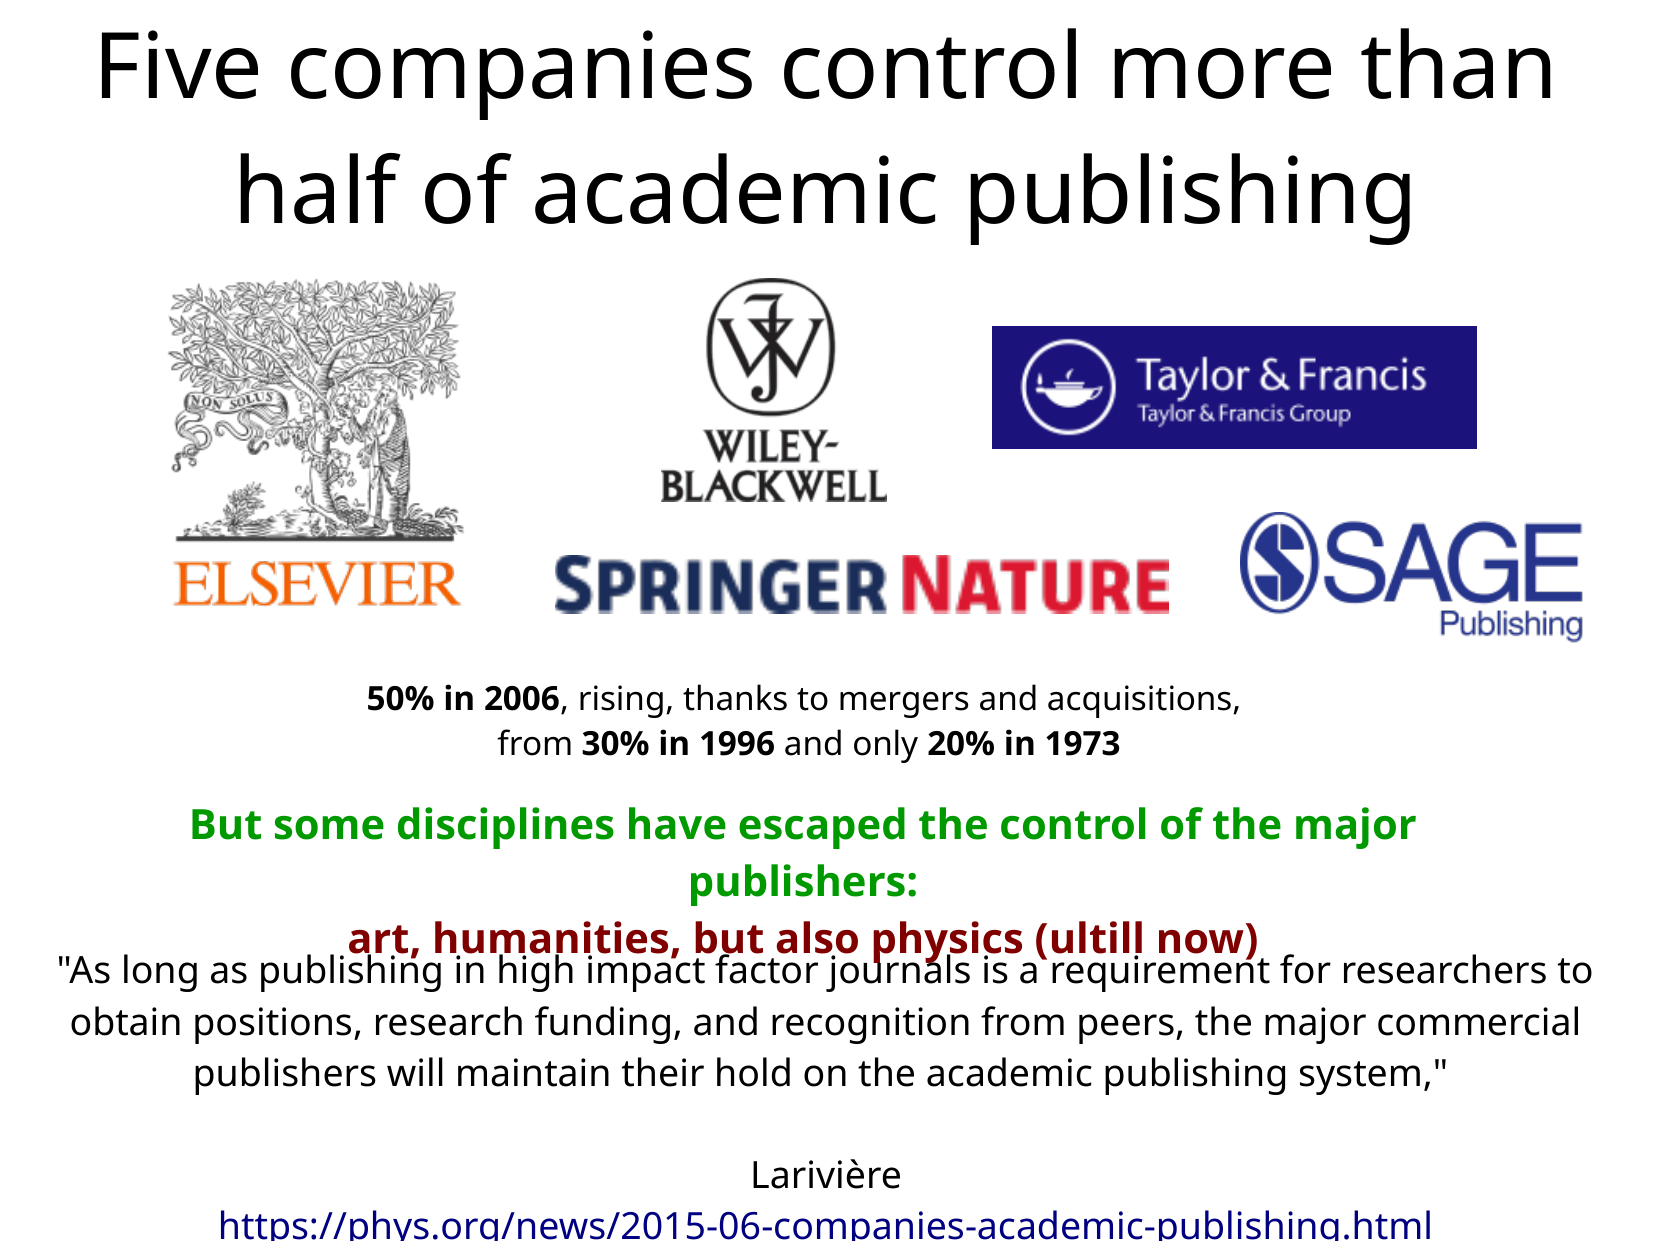

# Five companies control more than half of academic publishing
50% in 2006, rising, thanks to mergers and acquisitions,
from 30% in 1996 and only 20% in 1973
But some disciplines have escaped the control of the major publishers:
art, humanities, but also physics (ultill now)
"As long as publishing in high impact factor journals is a requirement for researchers to obtain positions, research funding, and recognition from peers, the major commercial publishers will maintain their hold on the academic publishing system,"
Larivière
https://phys.org/news/2015-06-companies-academic-publishing.html